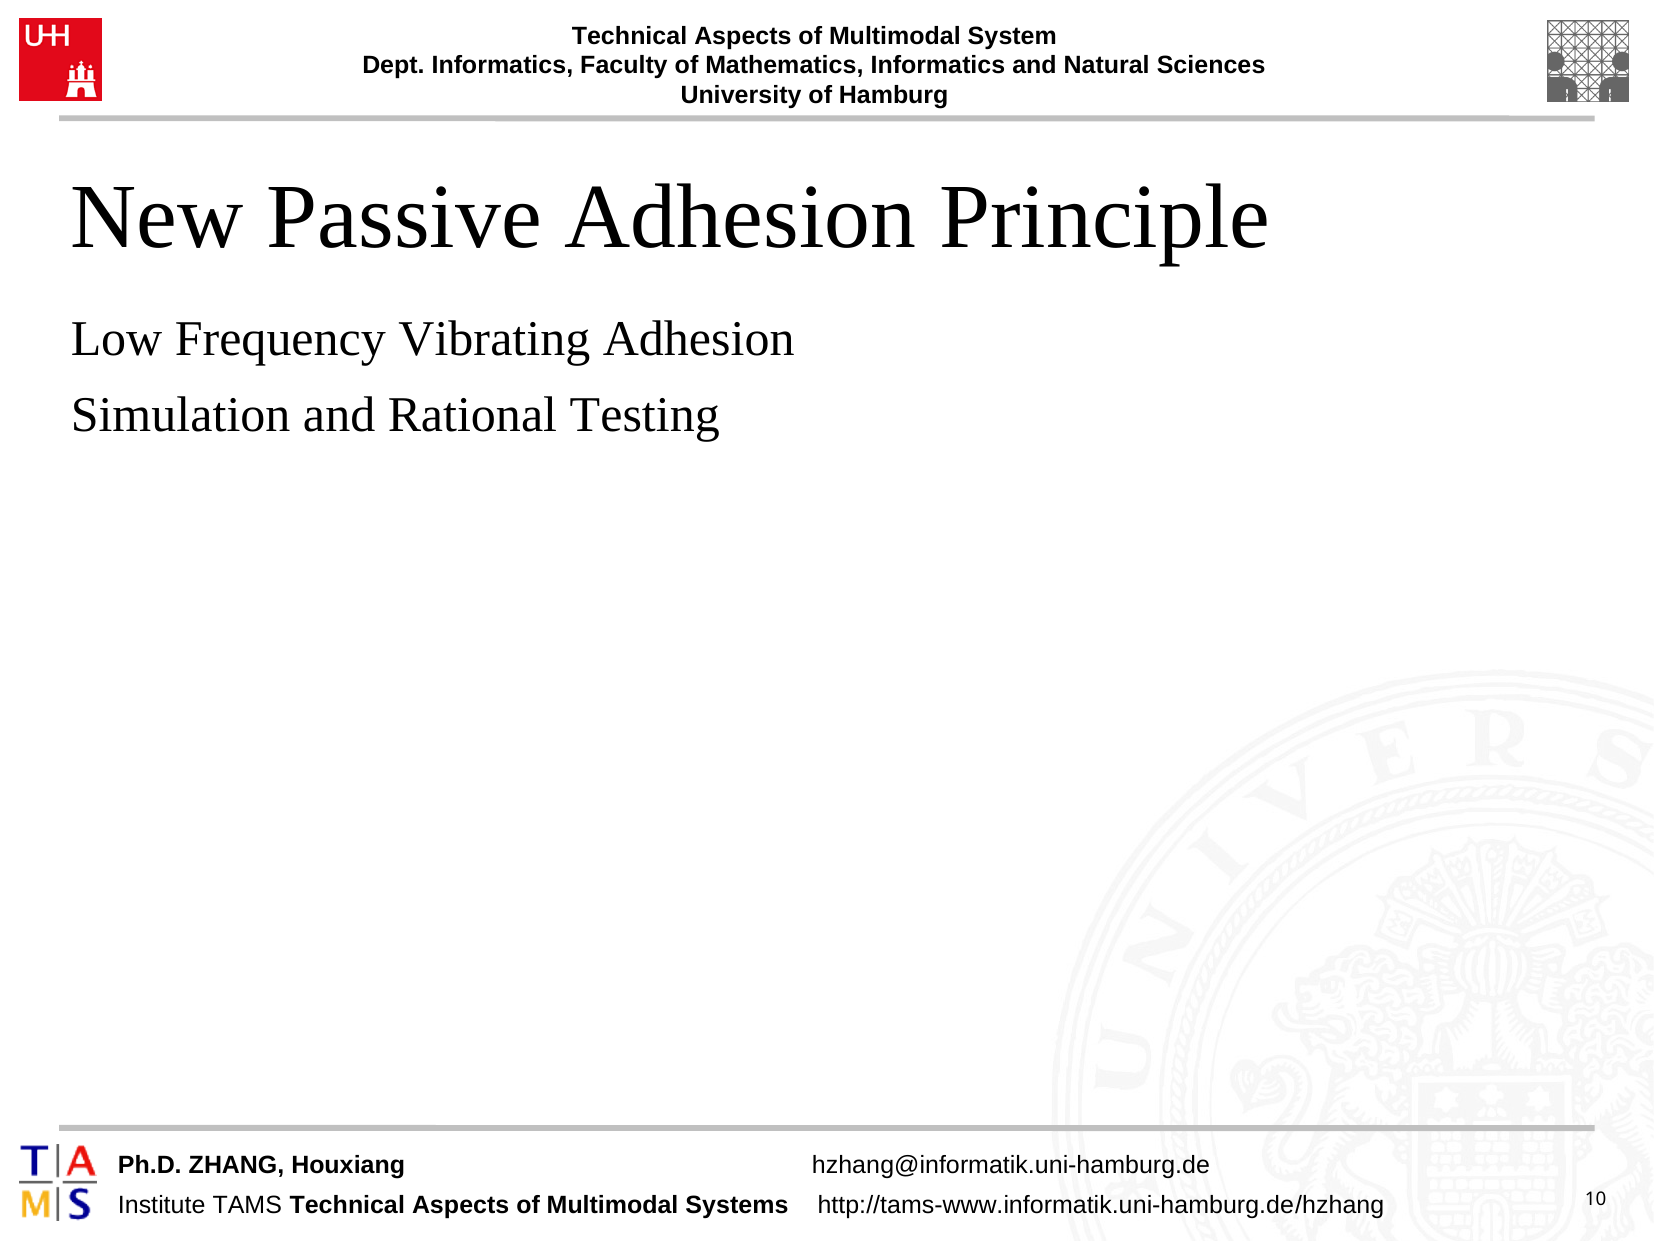

# New Passive Adhesion Principle
Low Frequency Vibrating Adhesion
Simulation and Rational Testing